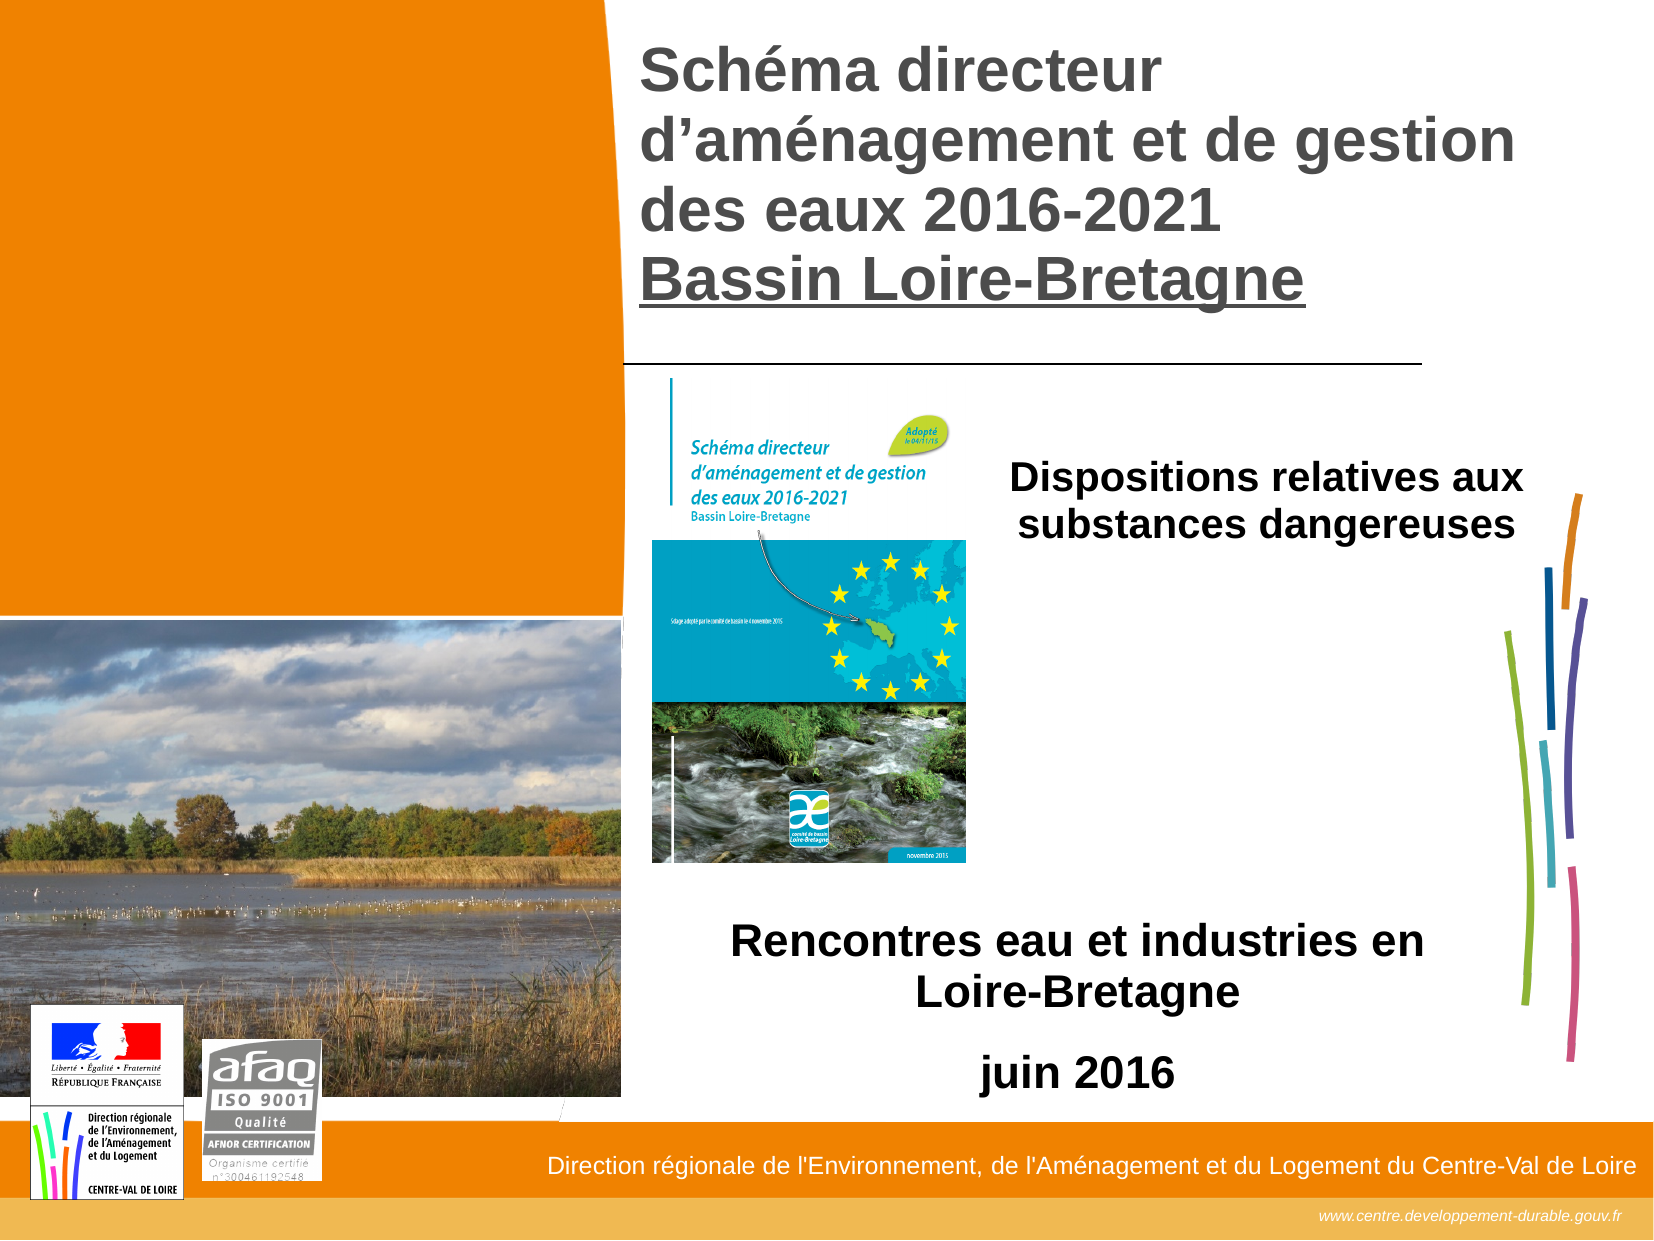

# Schéma directeur d’aménagement et de gestion des eaux 2016-2021 Bassin Loire-Bretagne
Dispositions relatives aux substances dangereuses
Rencontres eau et industries en Loire-Bretagne
juin 2016